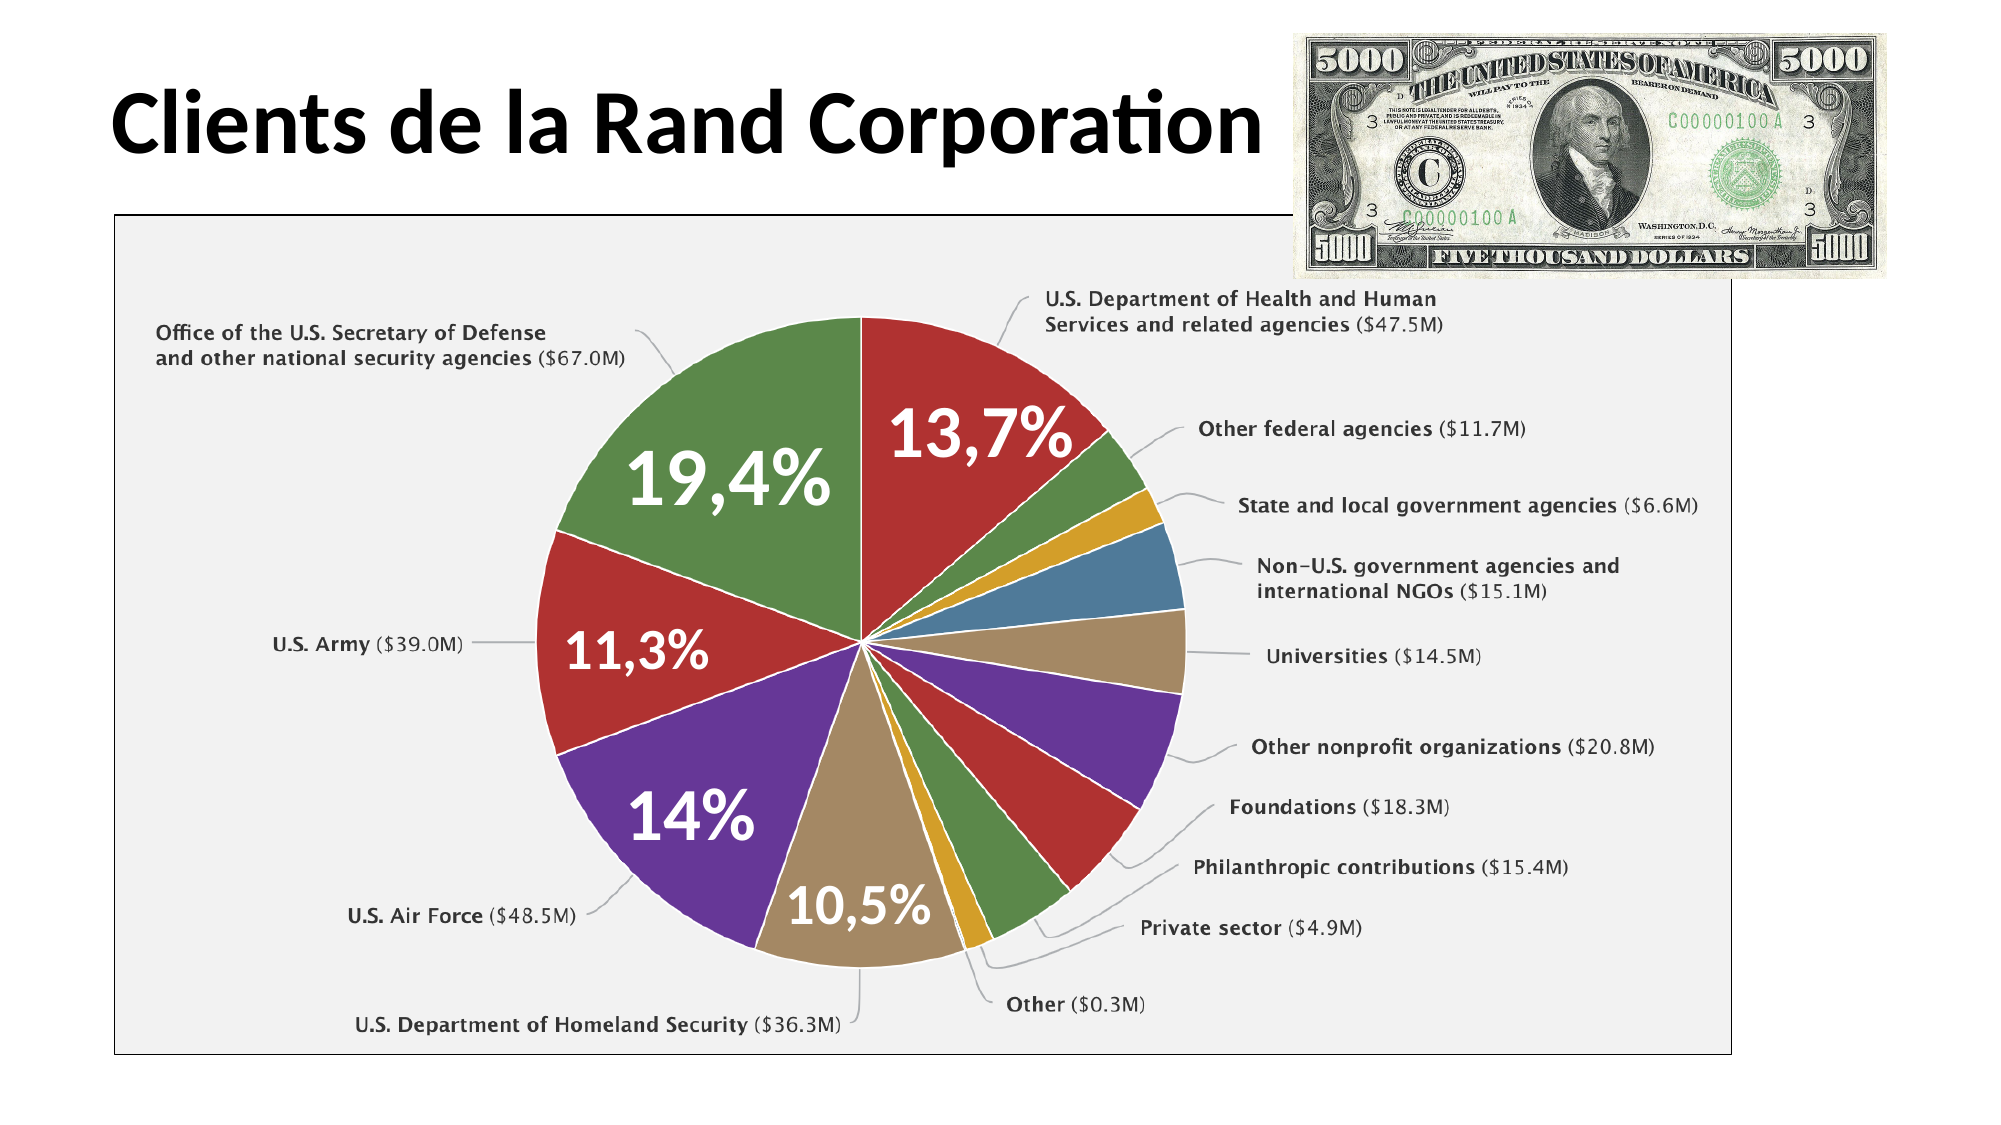

# Clients de la Rand Corporation
13,7%
19,4%
11,3%
14%
10,5%